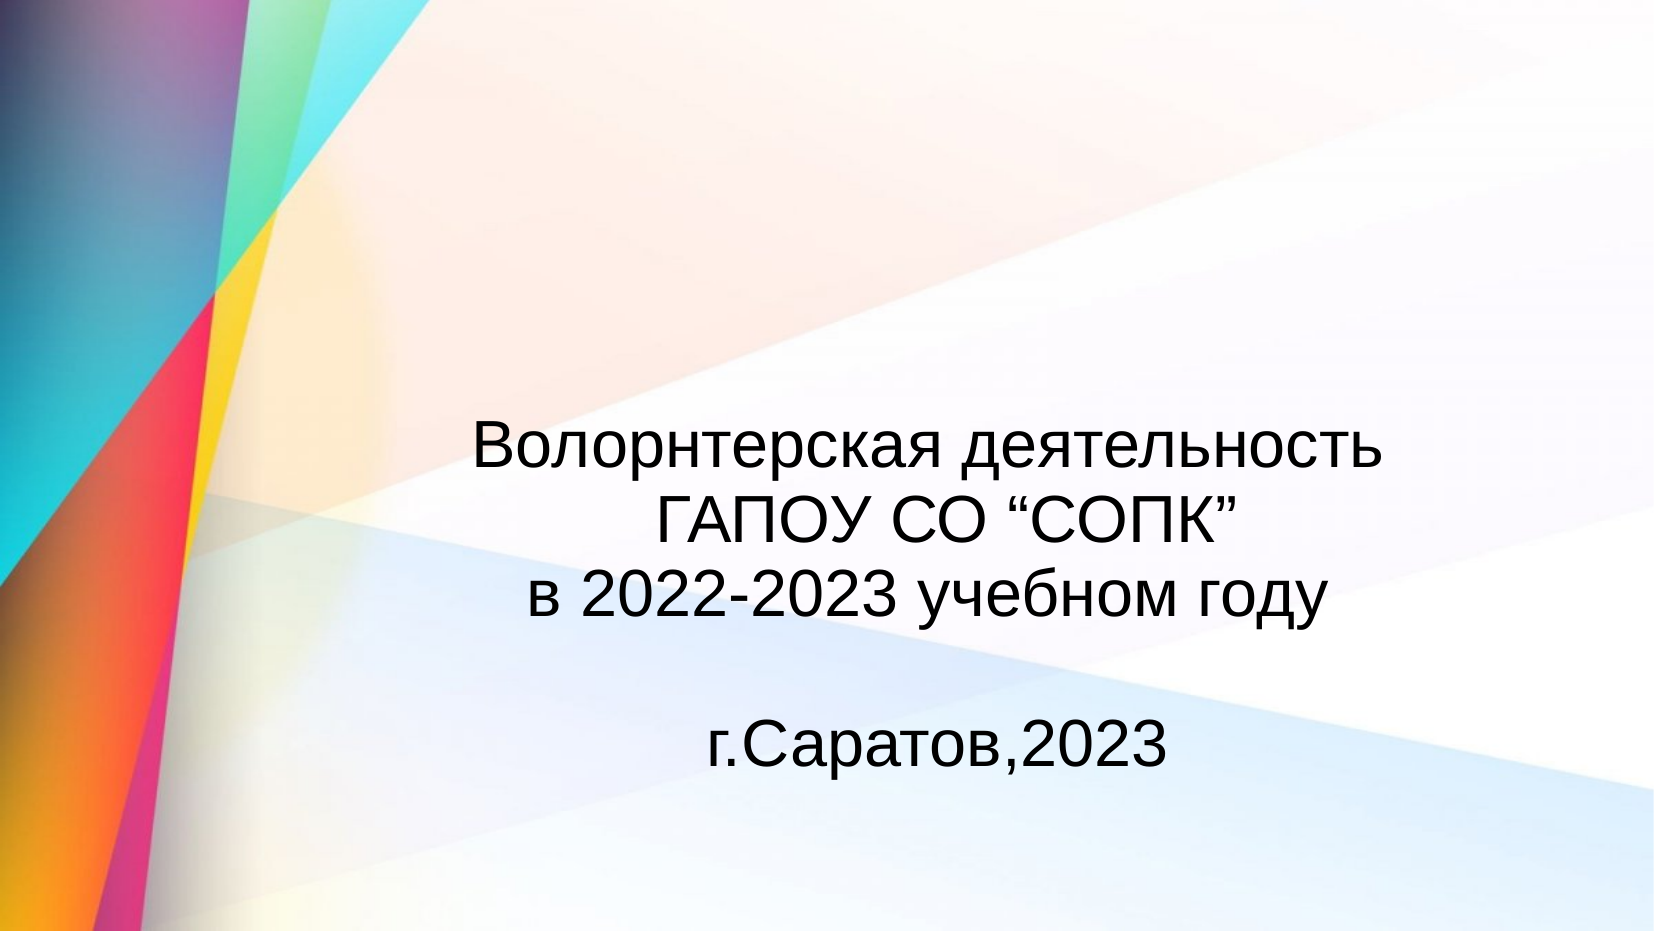

# Волорнтерская деятельность
 ГАПОУ СО “СОПК”
в 2022-2023 учебном году
г.Саратов,2023